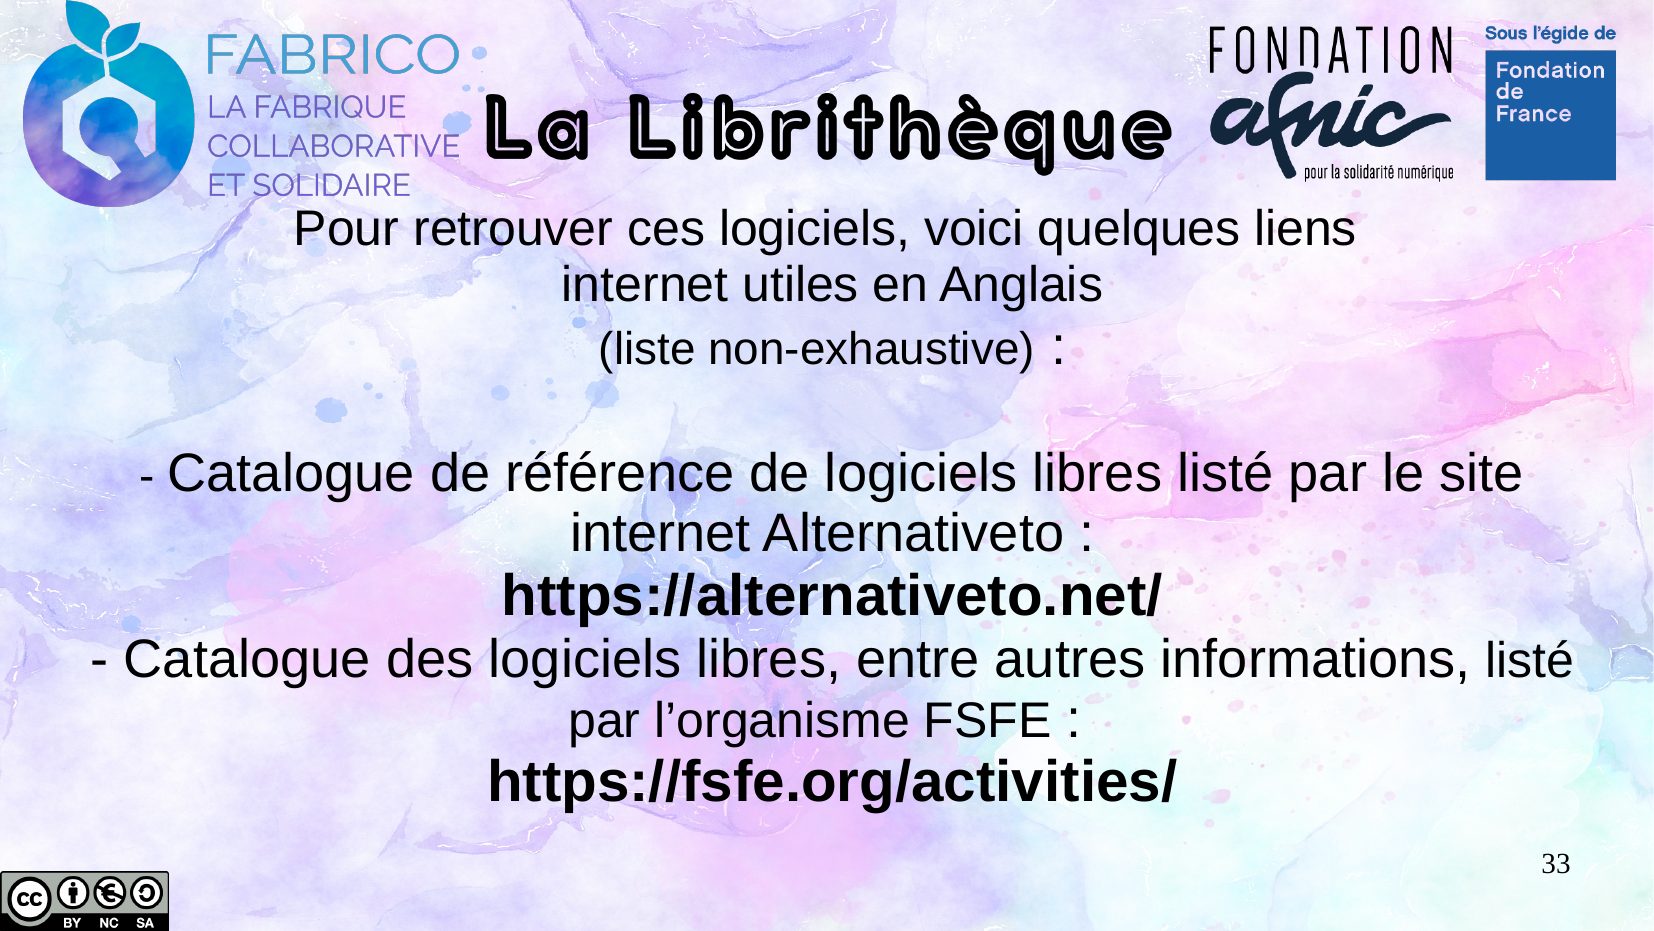

# Pour retrouver ces logiciels, voici quelques liens
internet utiles en Anglais
(liste non-exhaustive) :
- Catalogue de référence de logiciels libres listé par le site internet Alternativeto :
https://alternativeto.net/
- Catalogue des logiciels libres, entre autres informations, listé par l’organisme FSFE :
https://fsfe.org/activities/
33